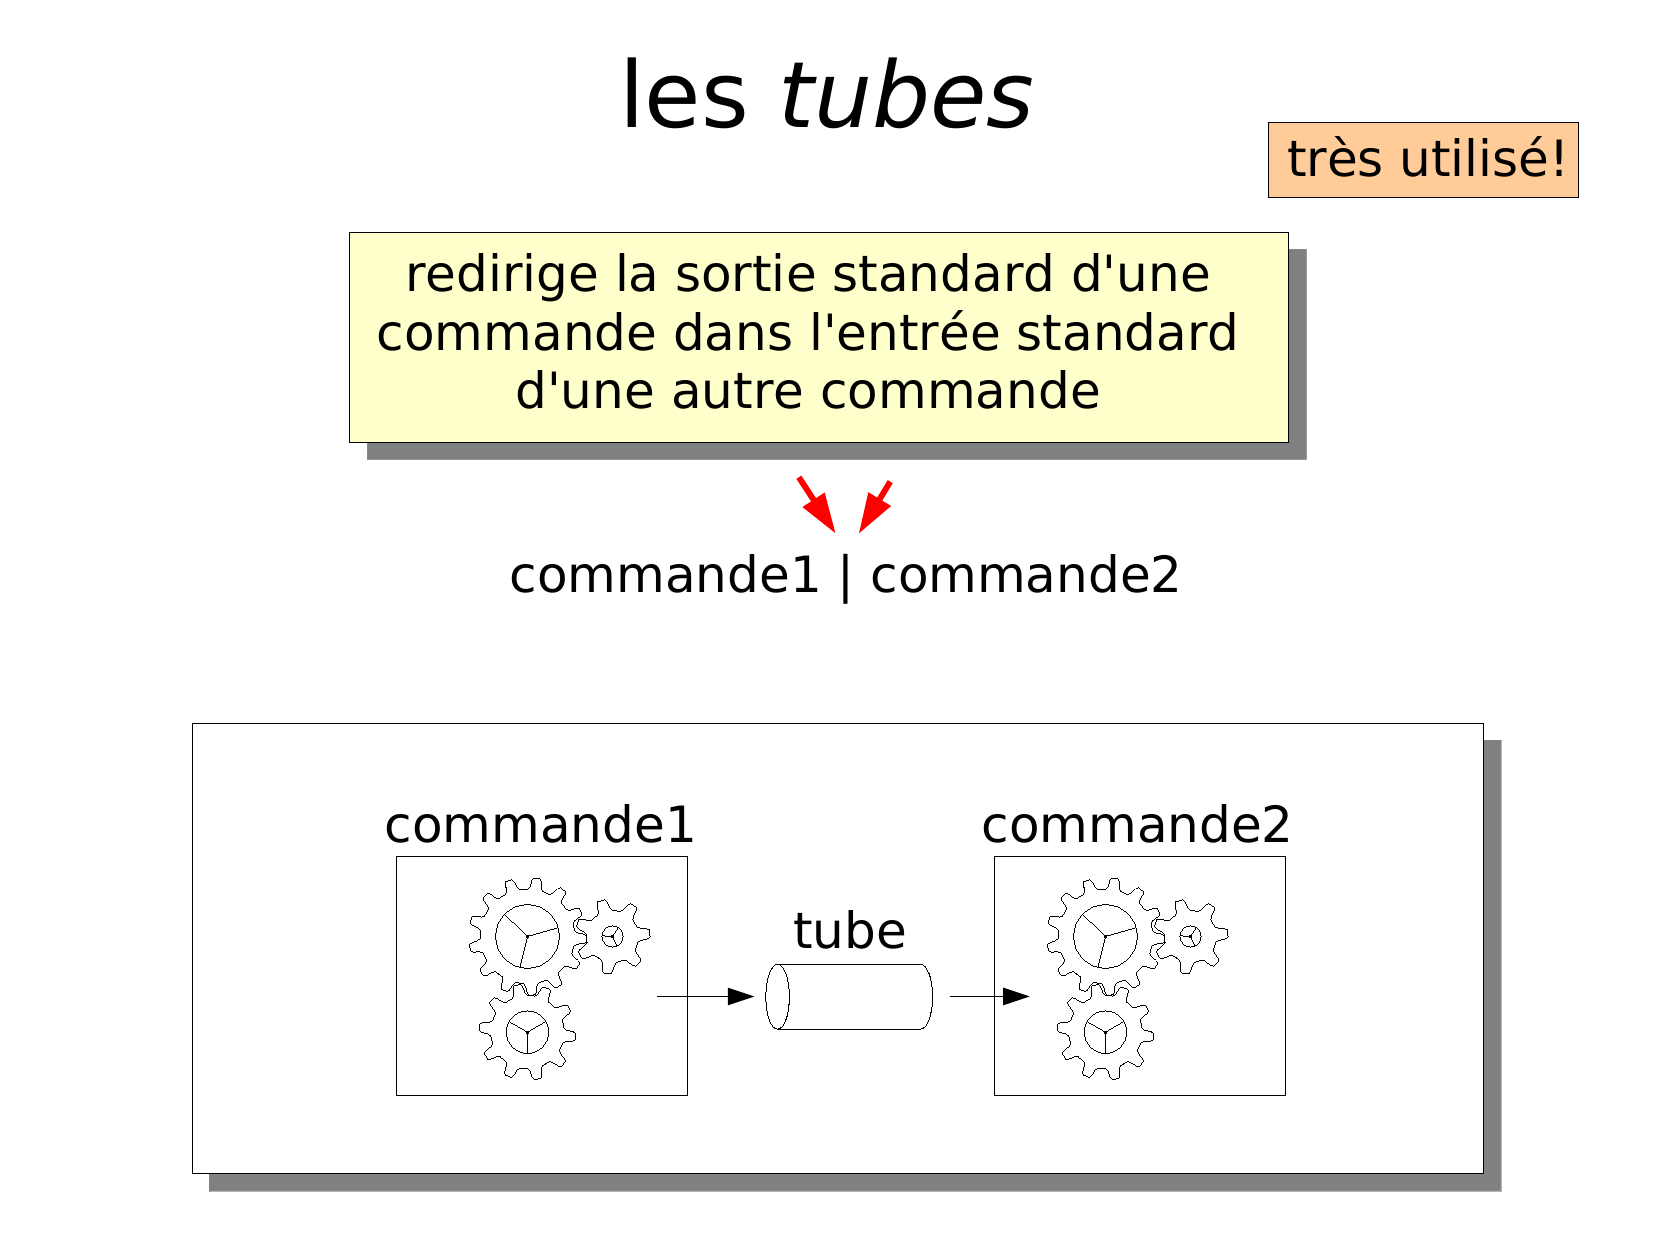

# les tubes
très utilisé!
redirige la sortie standard d'une commande dans l'entrée standard d'une autre commande
commande1 | commande2
commande2
commande1
tube